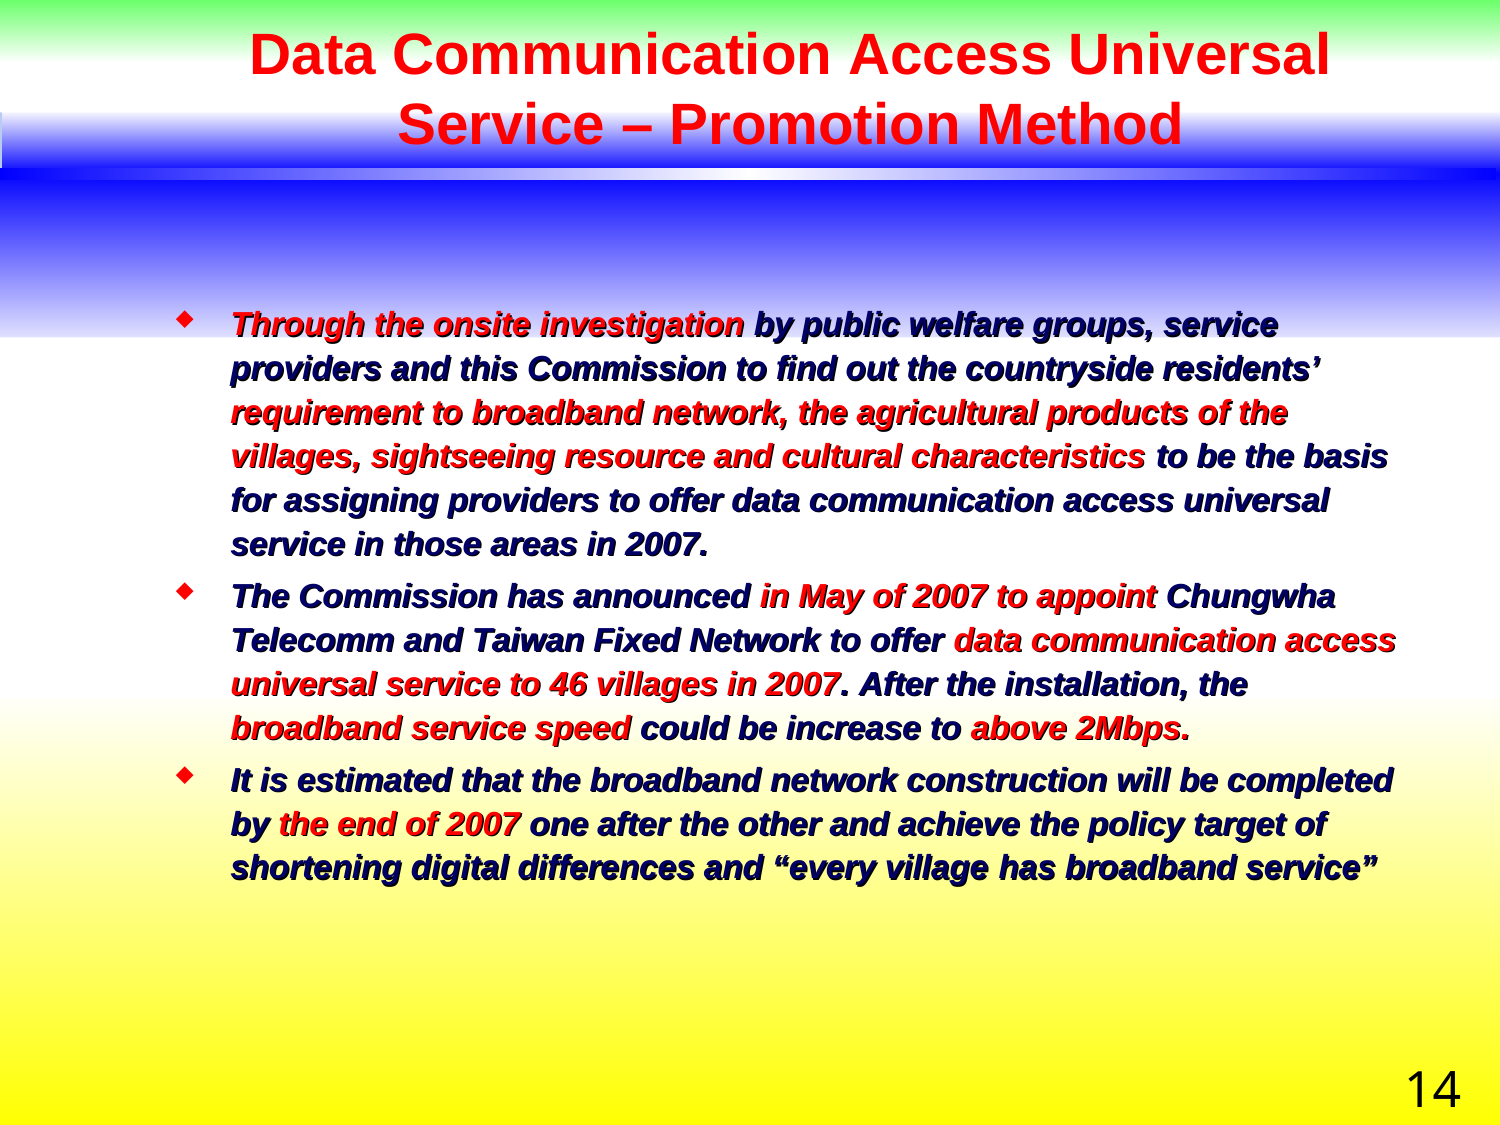

# Data Communication Access Universal Service – Promotion Method
Through the onsite investigation by public welfare groups, service providers and this Commission to find out the countryside residents’ requirement to broadband network, the agricultural products of the villages, sightseeing resource and cultural characteristics to be the basis for assigning providers to offer data communication access universal service in those areas in 2007.
The Commission has announced in May of 2007 to appoint Chungwha Telecomm and Taiwan Fixed Network to offer data communication access universal service to 46 villages in 2007. After the installation, the broadband service speed could be increase to above 2Mbps.
It is estimated that the broadband network construction will be completed by the end of 2007 one after the other and achieve the policy target of shortening digital differences and “every village has broadband service”
14